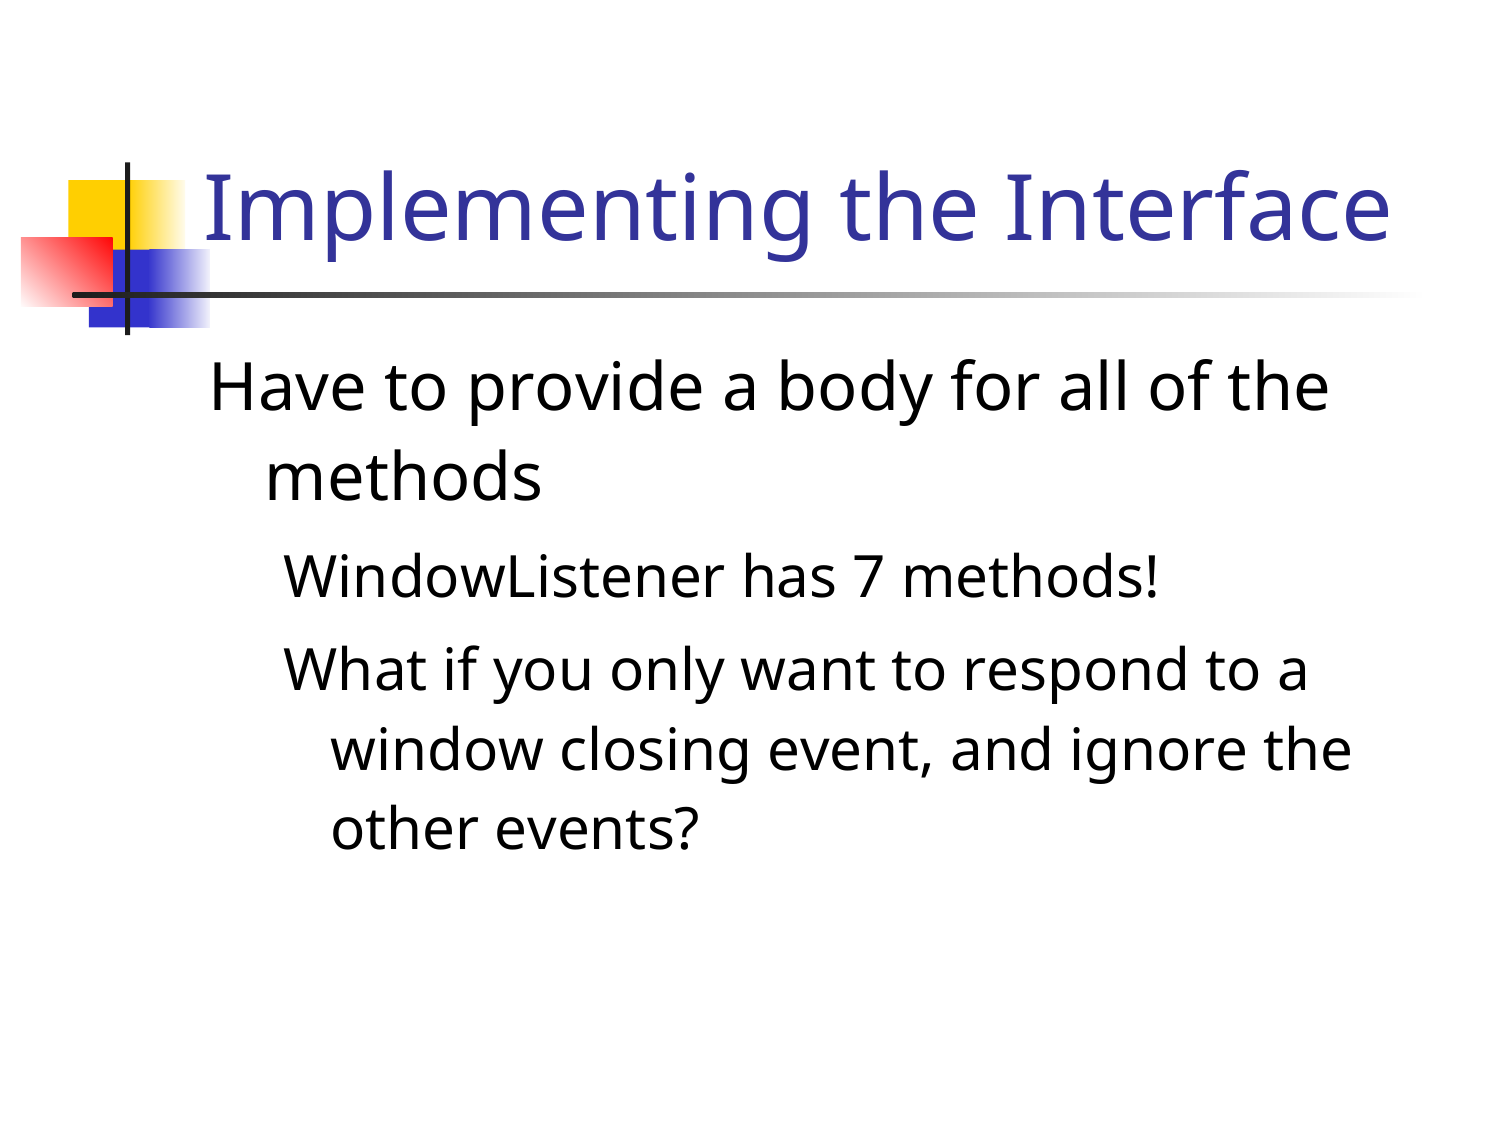

# Implementing the Interface
Have to provide a body for all of the methods
WindowListener has 7 methods!
What if you only want to respond to a window closing event, and ignore the other events?